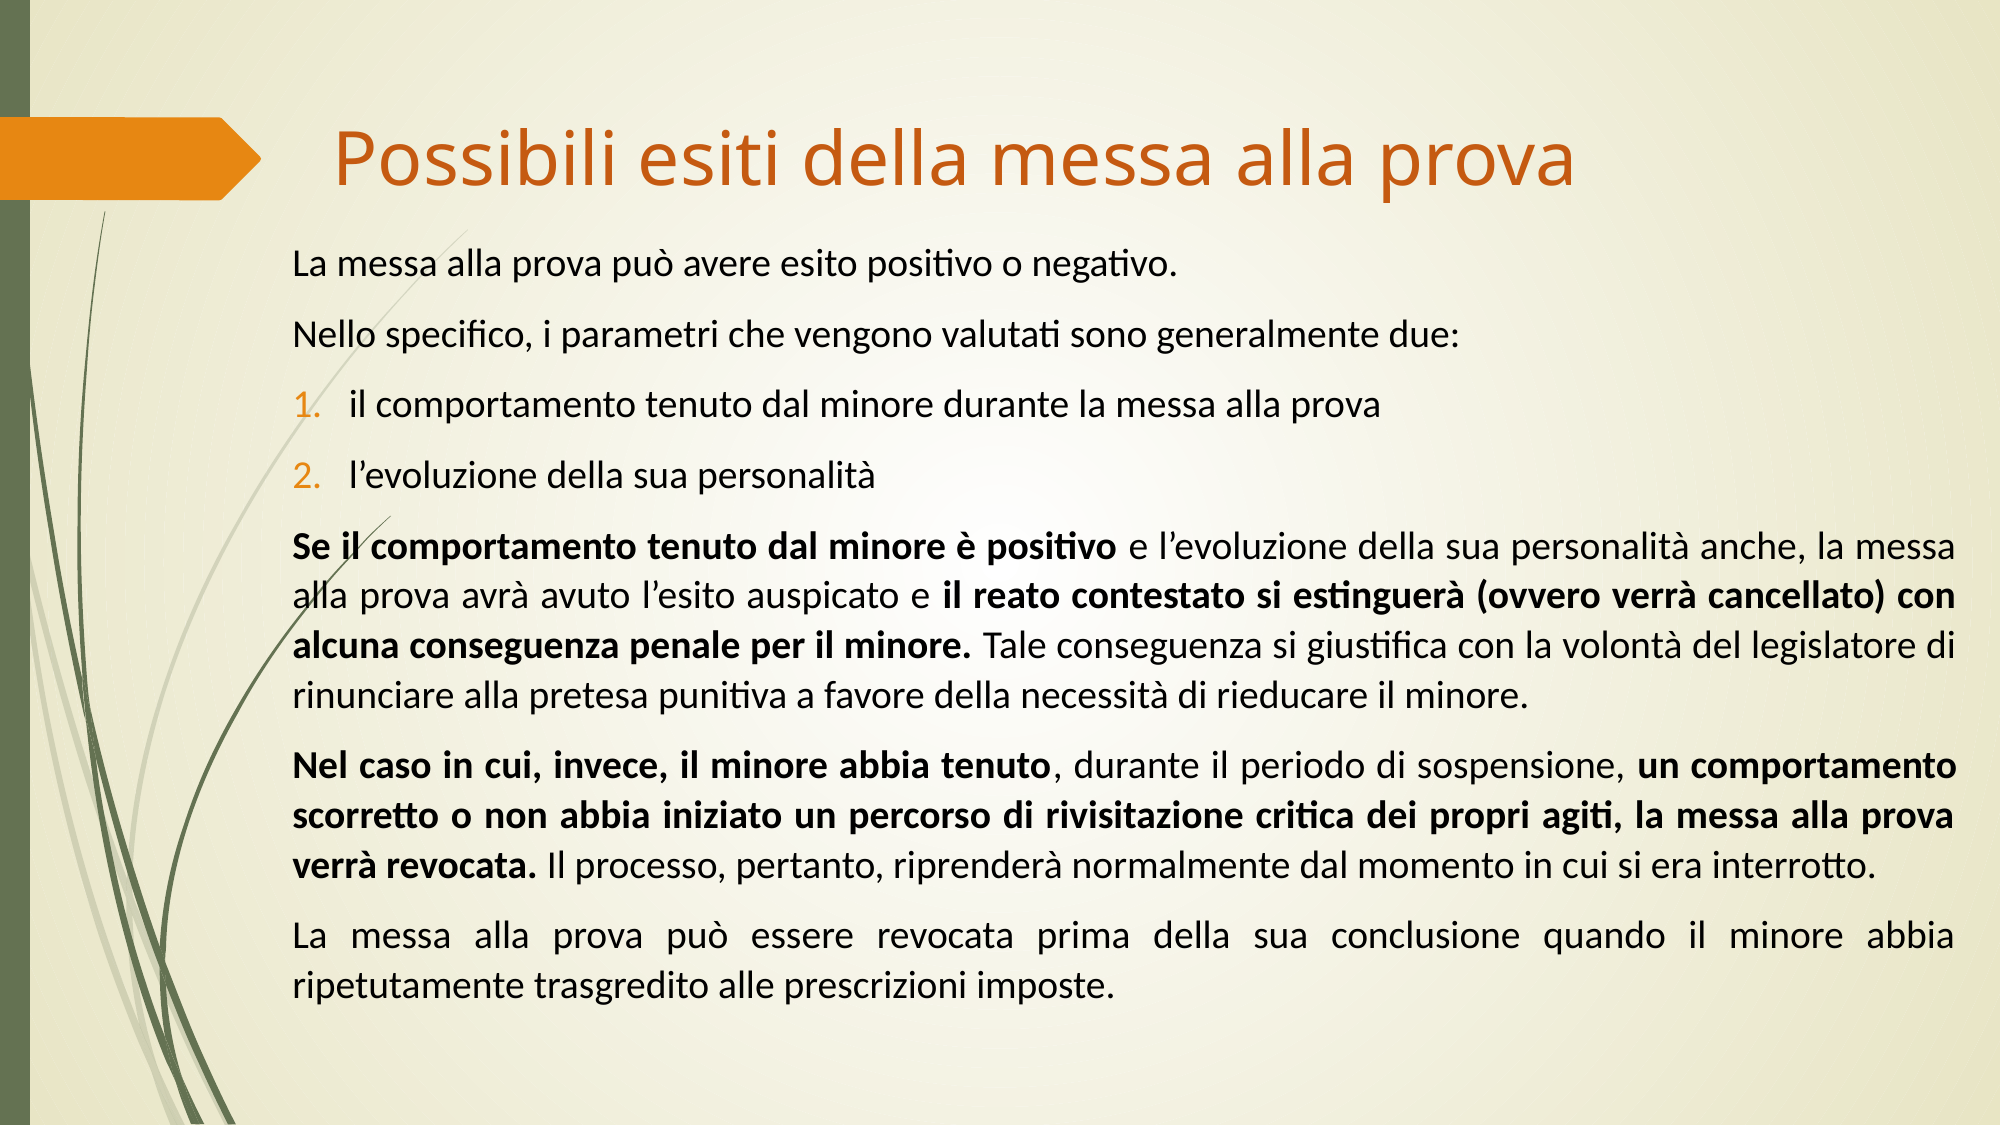

# Possibili esiti della messa alla prova
La messa alla prova può avere esito positivo o negativo.
Nello specifico, i parametri che vengono valutati sono generalmente due:
il comportamento tenuto dal minore durante la messa alla prova
l’evoluzione della sua personalità
Se il comportamento tenuto dal minore è positivo e l’evoluzione della sua personalità anche, la messa alla prova avrà avuto l’esito auspicato e il reato contestato si estinguerà (ovvero verrà cancellato) con alcuna conseguenza penale per il minore. Tale conseguenza si giustifica con la volontà del legislatore di rinunciare alla pretesa punitiva a favore della necessità di rieducare il minore.
Nel caso in cui, invece, il minore abbia tenuto, durante il periodo di sospensione, un comportamento scorretto o non abbia iniziato un percorso di rivisitazione critica dei propri agiti, la messa alla prova verrà revocata. Il processo, pertanto, riprenderà normalmente dal momento in cui si era interrotto.
La messa alla prova può essere revocata prima della sua conclusione quando il minore abbia ripetutamente trasgredito alle prescrizioni imposte.